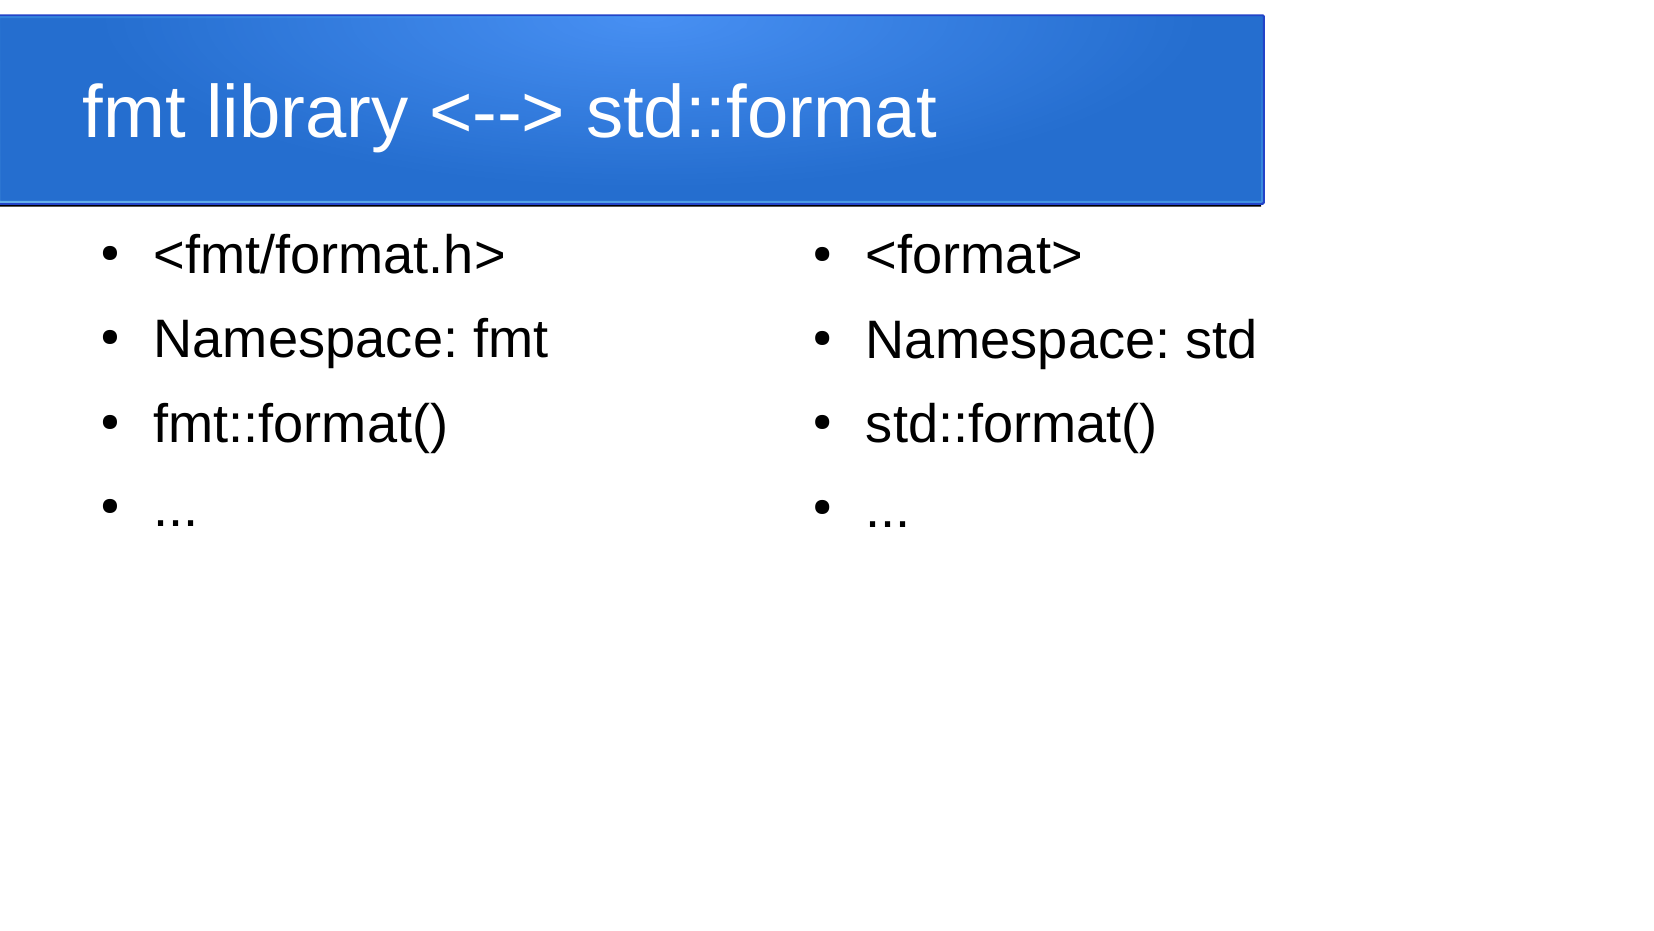

# fmt library <--> std::format
<fmt/format.h>
Namespace: fmt
fmt::format()
...
<format>
Namespace: std
std::format()
...